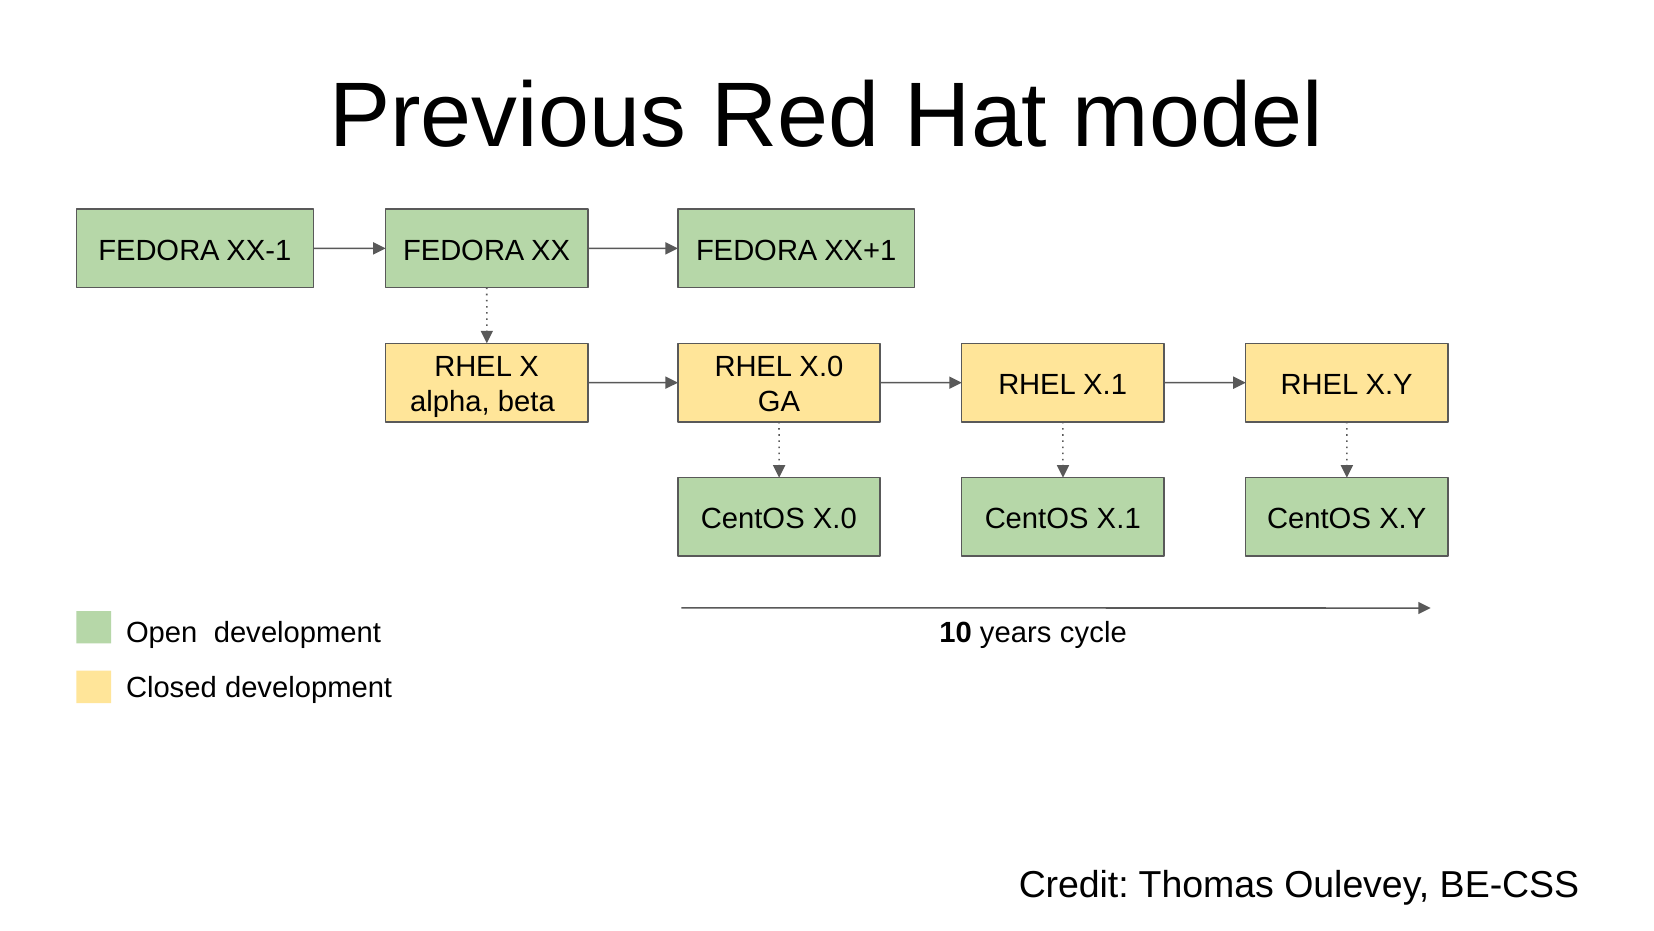

# Previous Red Hat model
FEDORA XX-1
FEDORA XX
FEDORA XX+1
RHEL X
alpha, beta
RHEL X.0
GA
RHEL X.1
RHEL X.Y
CentOS X.0
CentOS X.1
CentOS X.Y
Open development
10 years cycle
Closed development
Credit: Thomas Oulevey, BE-CSS